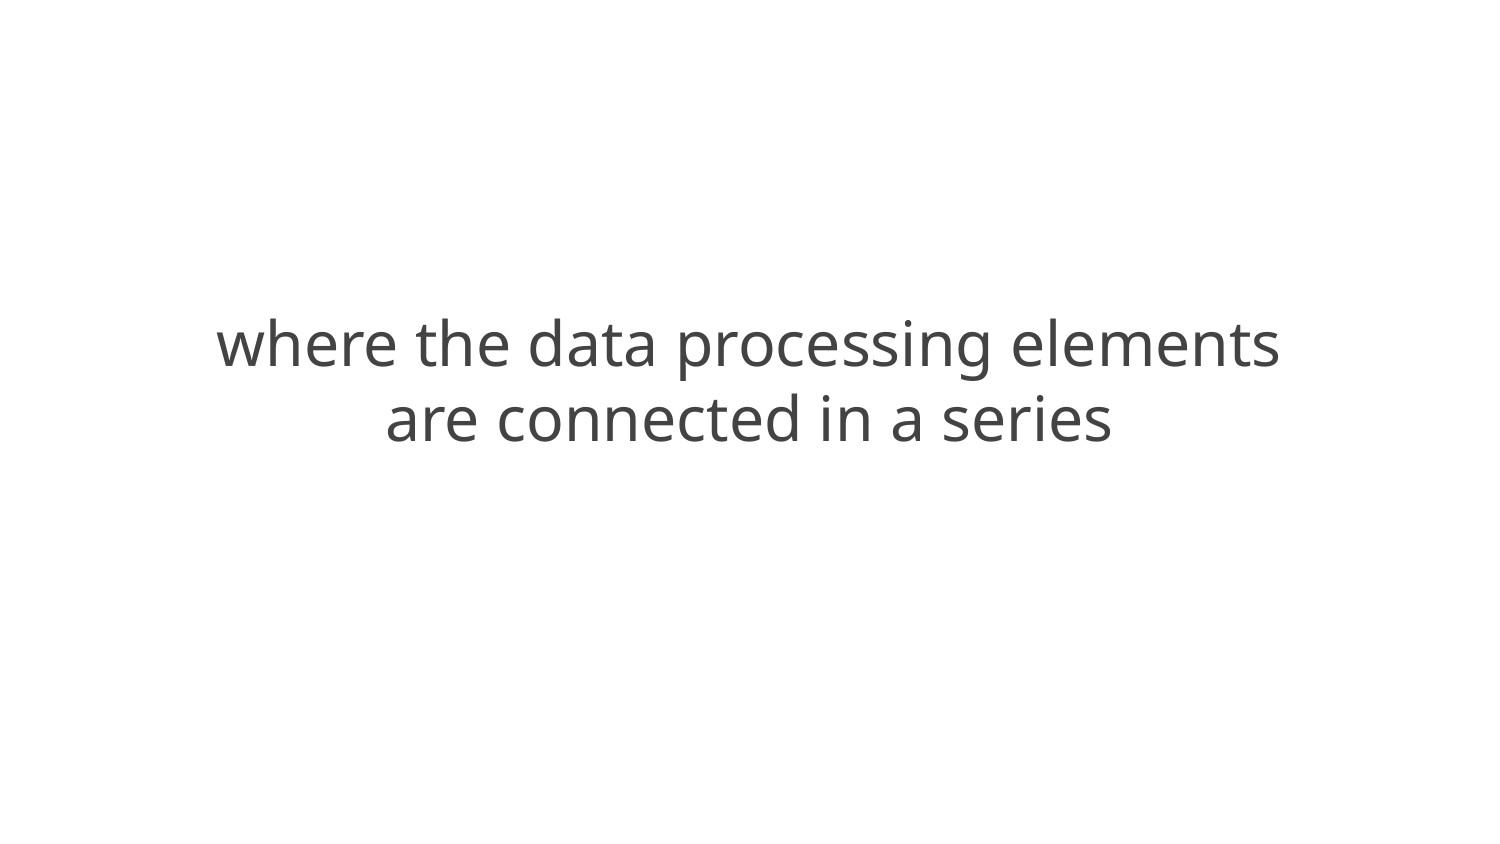

where the data processing elements
are connected in a series